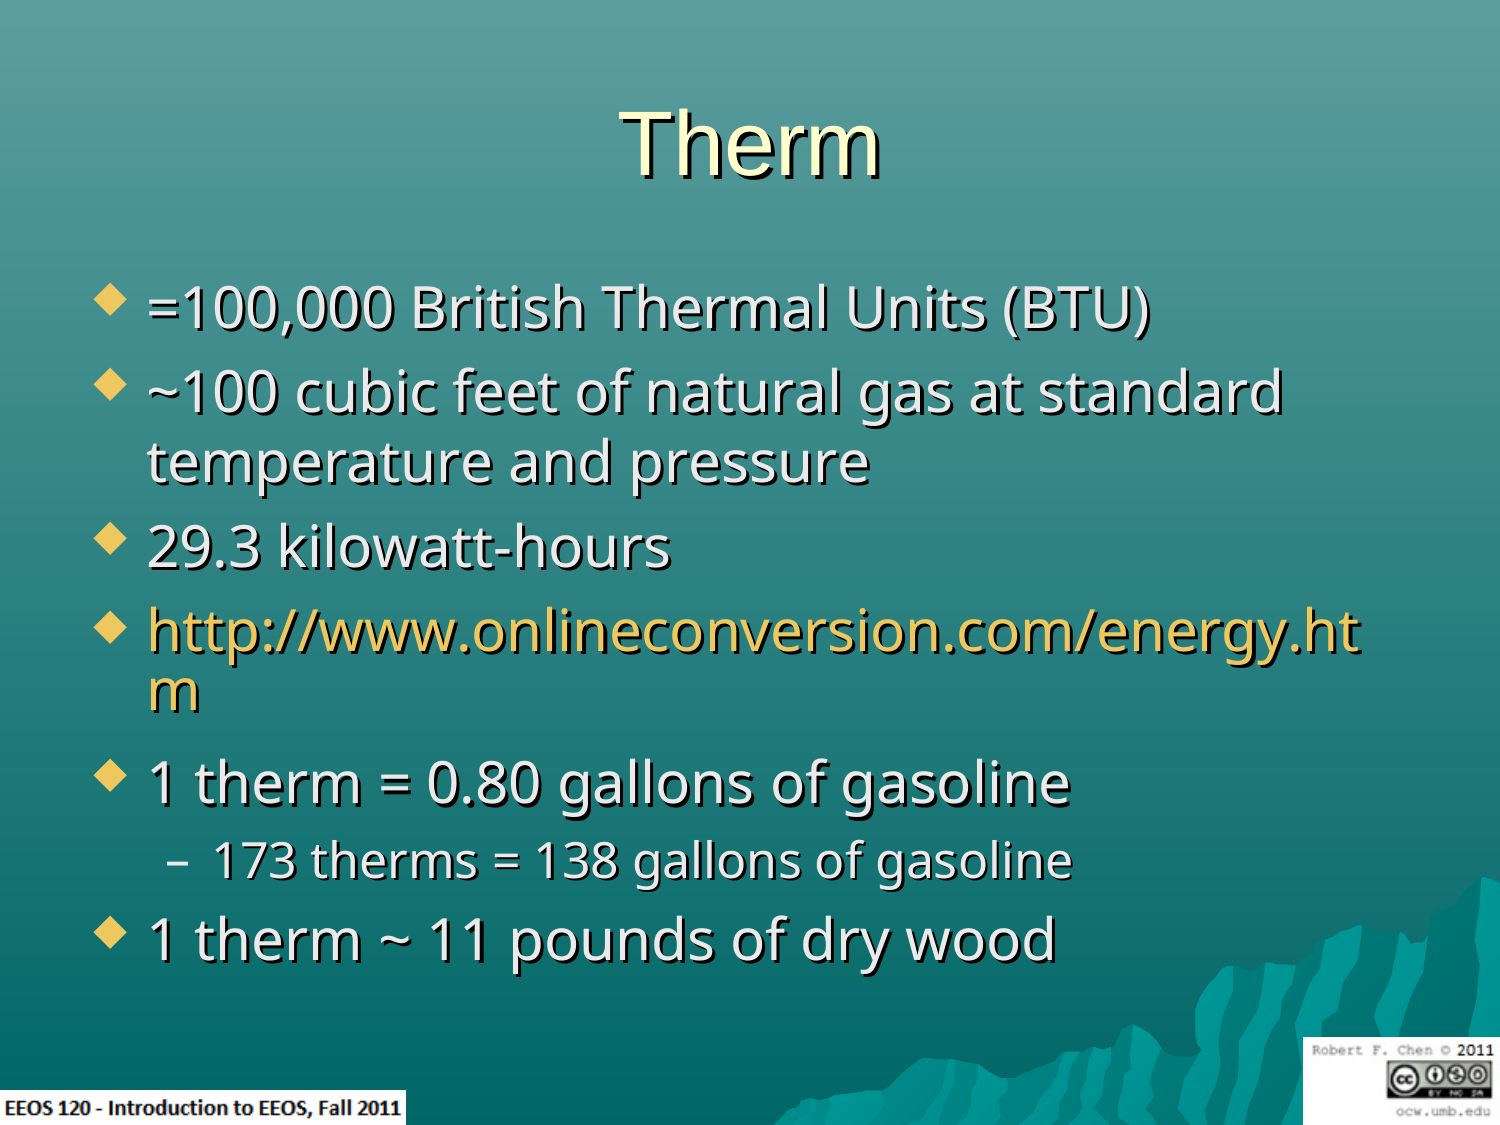

# Therm
=100,000 British Thermal Units (BTU)
~100 cubic feet of natural gas at standard temperature and pressure
29.3 kilowatt-hours
http://www.onlineconversion.com/energy.htm
1 therm = 0.80 gallons of gasoline
173 therms = 138 gallons of gasoline
1 therm ~ 11 pounds of dry wood